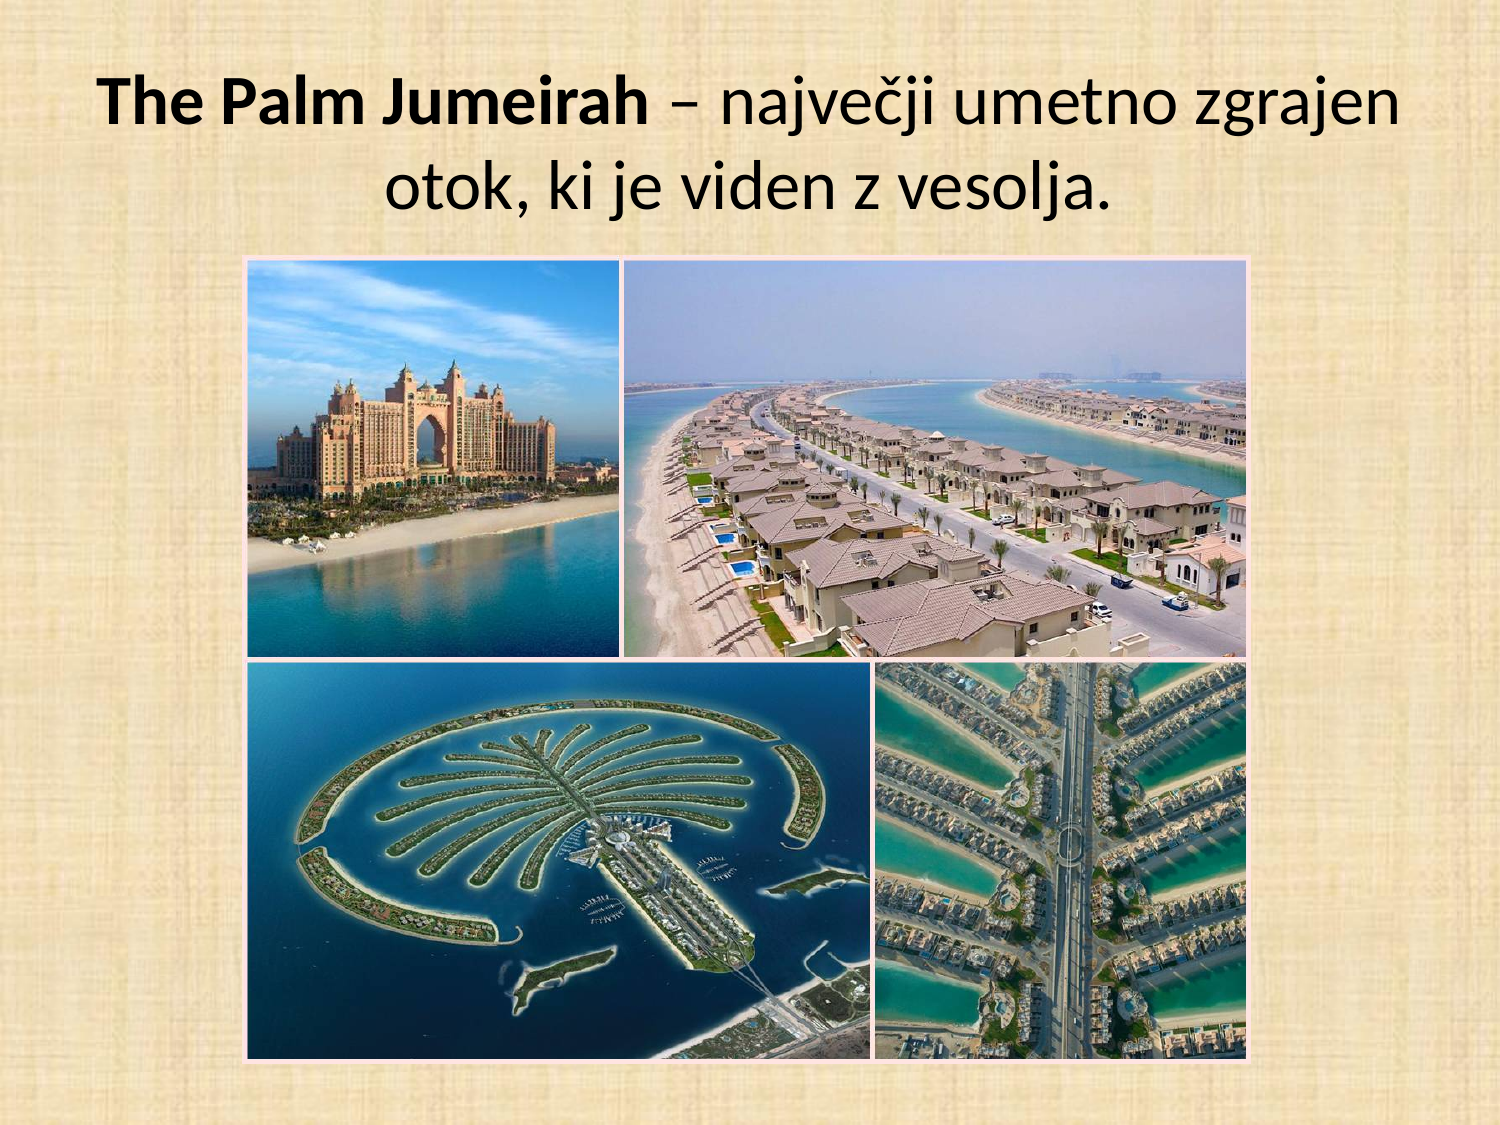

# The Palm Jumeirah – največji umetno zgrajen otok, ki je viden z vesolja.